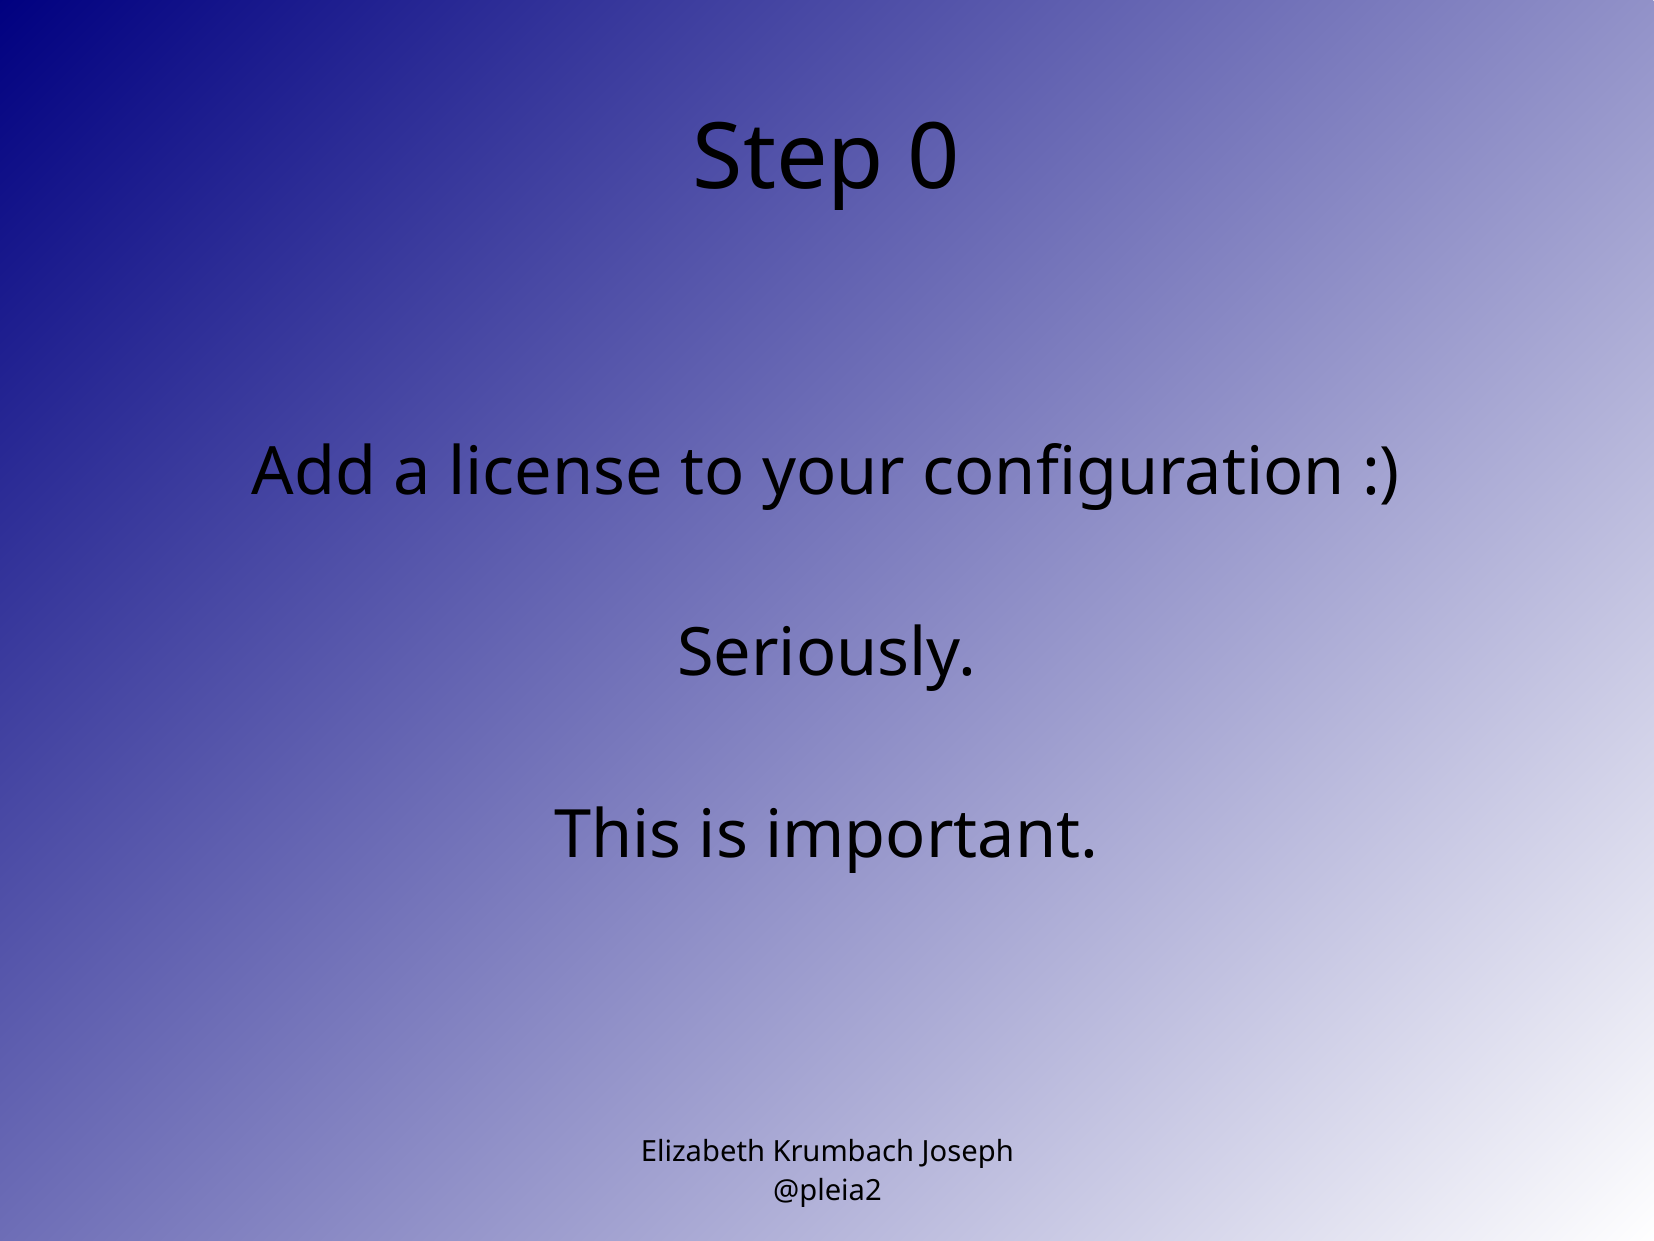

Step 0
# Add a license to your configuration :)
Seriously.
This is important.